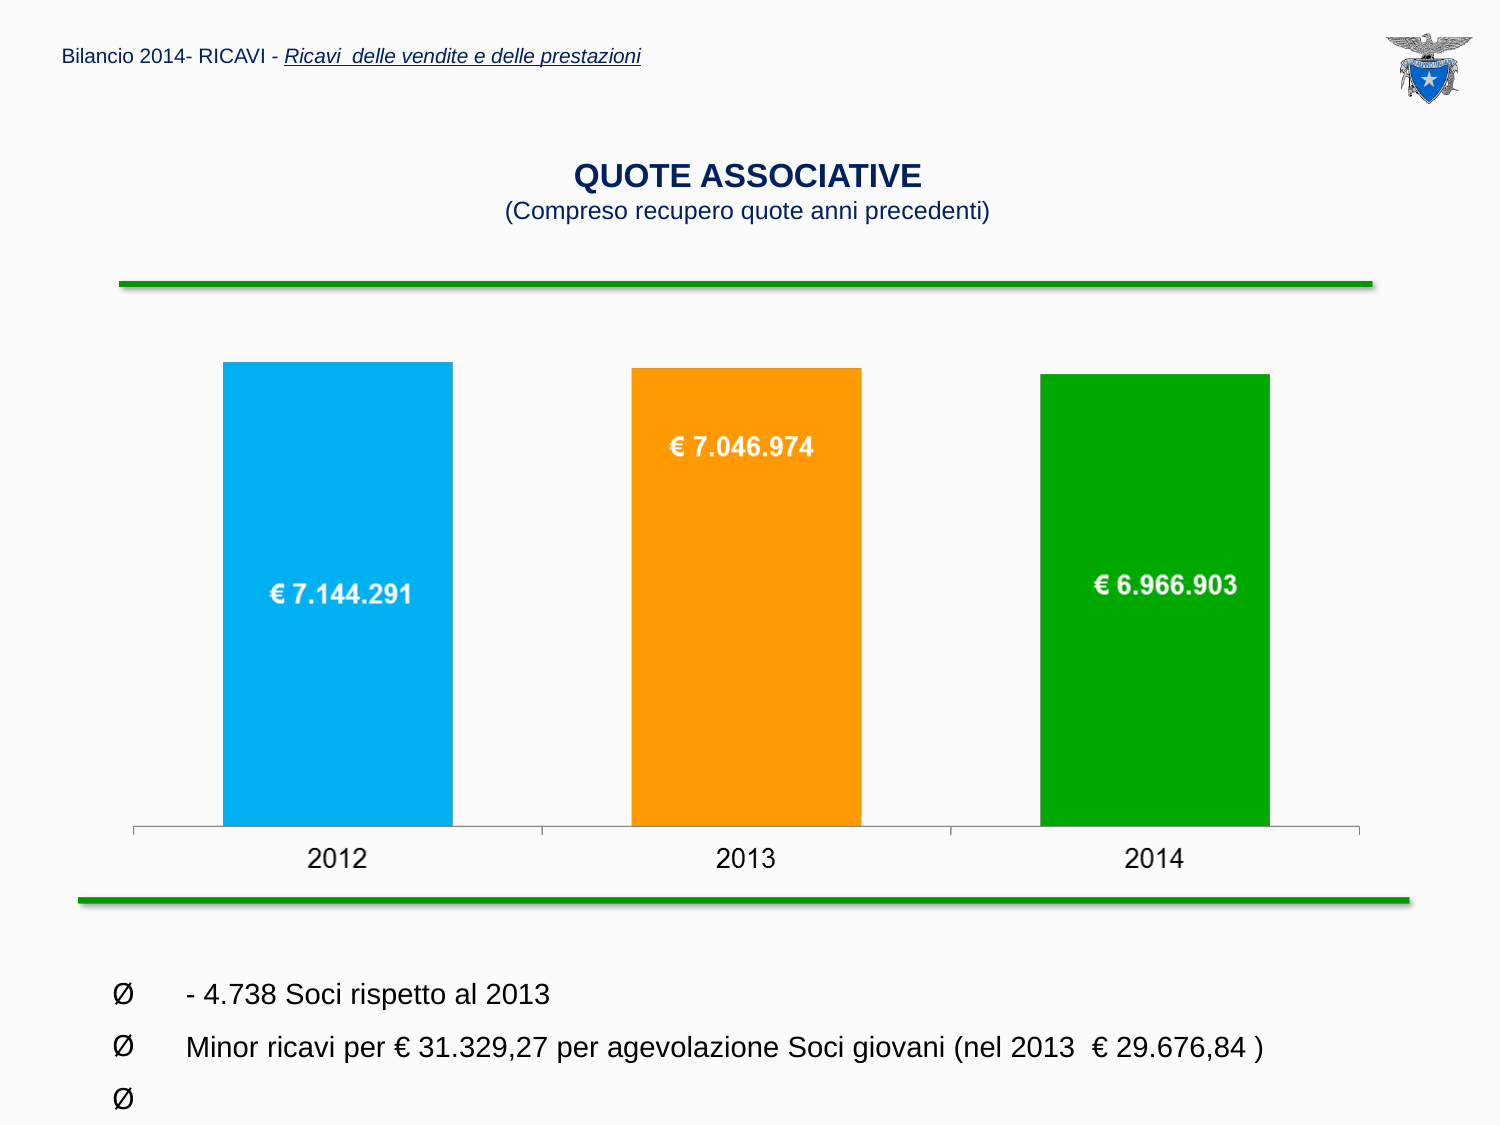

Bilancio 2014- RICAVI - Ricavi delle vendite e delle prestazioni
QUOTE ASSOCIATIVE
(Compreso recupero quote anni precedenti)
- 4.738 Soci rispetto al 2013
Minor ricavi per € 31.329,27 per agevolazione Soci giovani (nel 2013 € 29.676,84 )